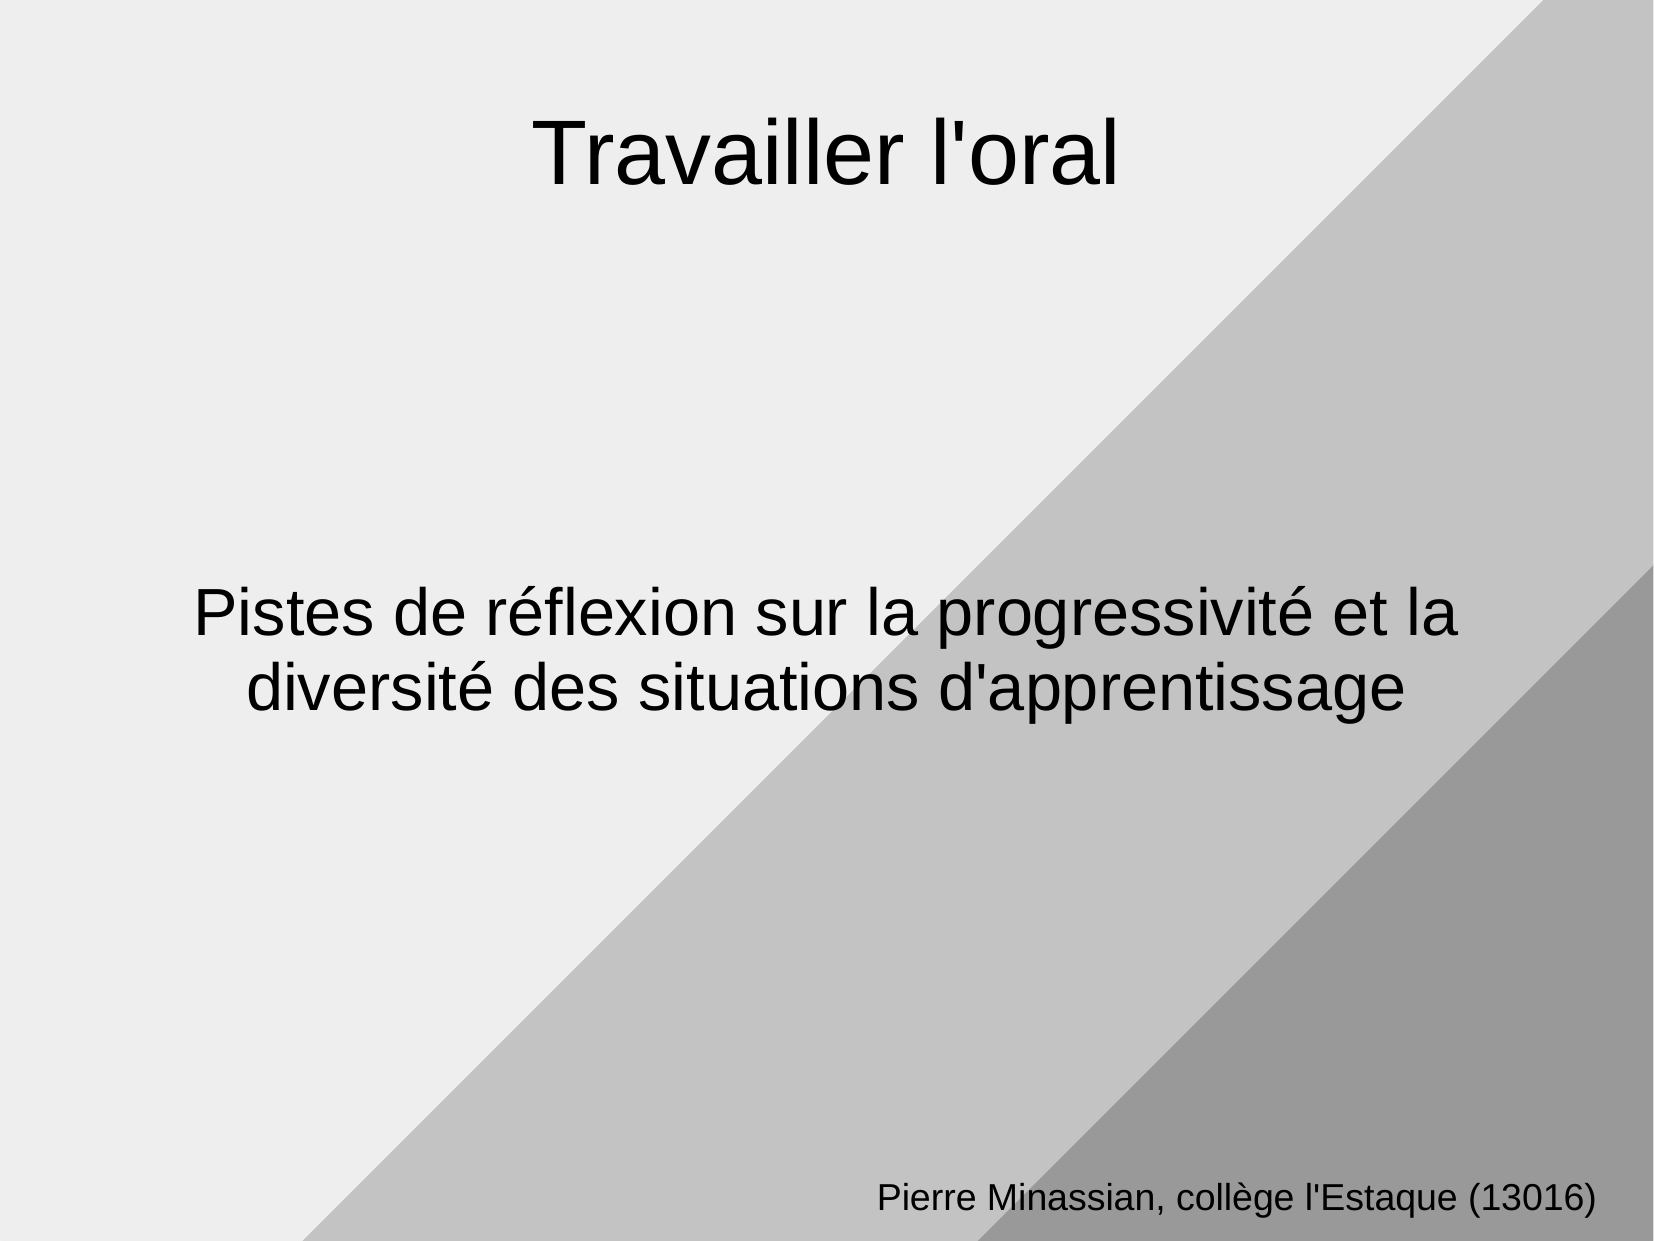

# Travailler l'oral
Pistes de réflexion sur la progressivité et la diversité des situations d'apprentissage
Pierre Minassian, collège l'Estaque (13016)